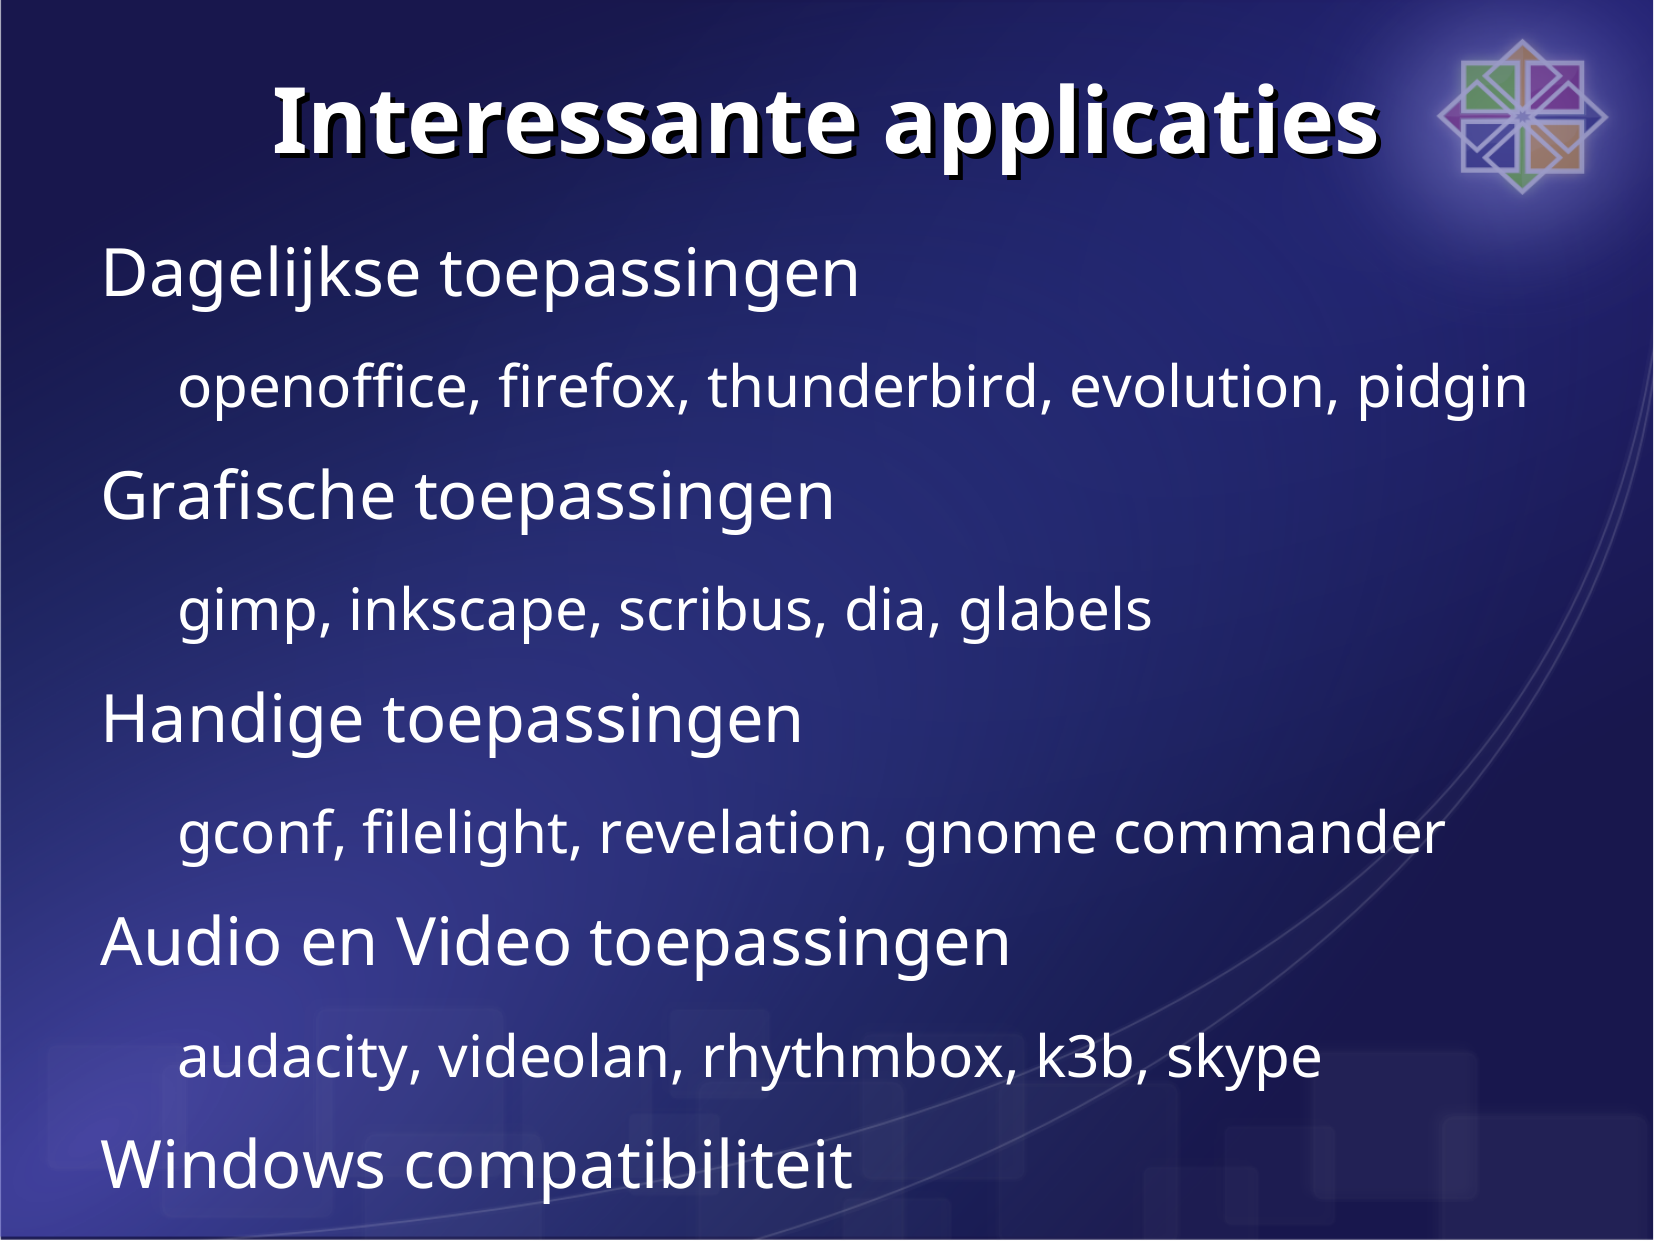

# Interessante applicaties
Dagelijkse toepassingen
openoffice, firefox, thunderbird, evolution, pidgin
Grafische toepassingen
gimp, inkscape, scribus, dia, glabels
Handige toepassingen
gconf, filelight, revelation, gnome commander
Audio en Video toepassingen
audacity, videolan, rhythmbox, k3b, skype
Windows compatibiliteit
wine, virtual box